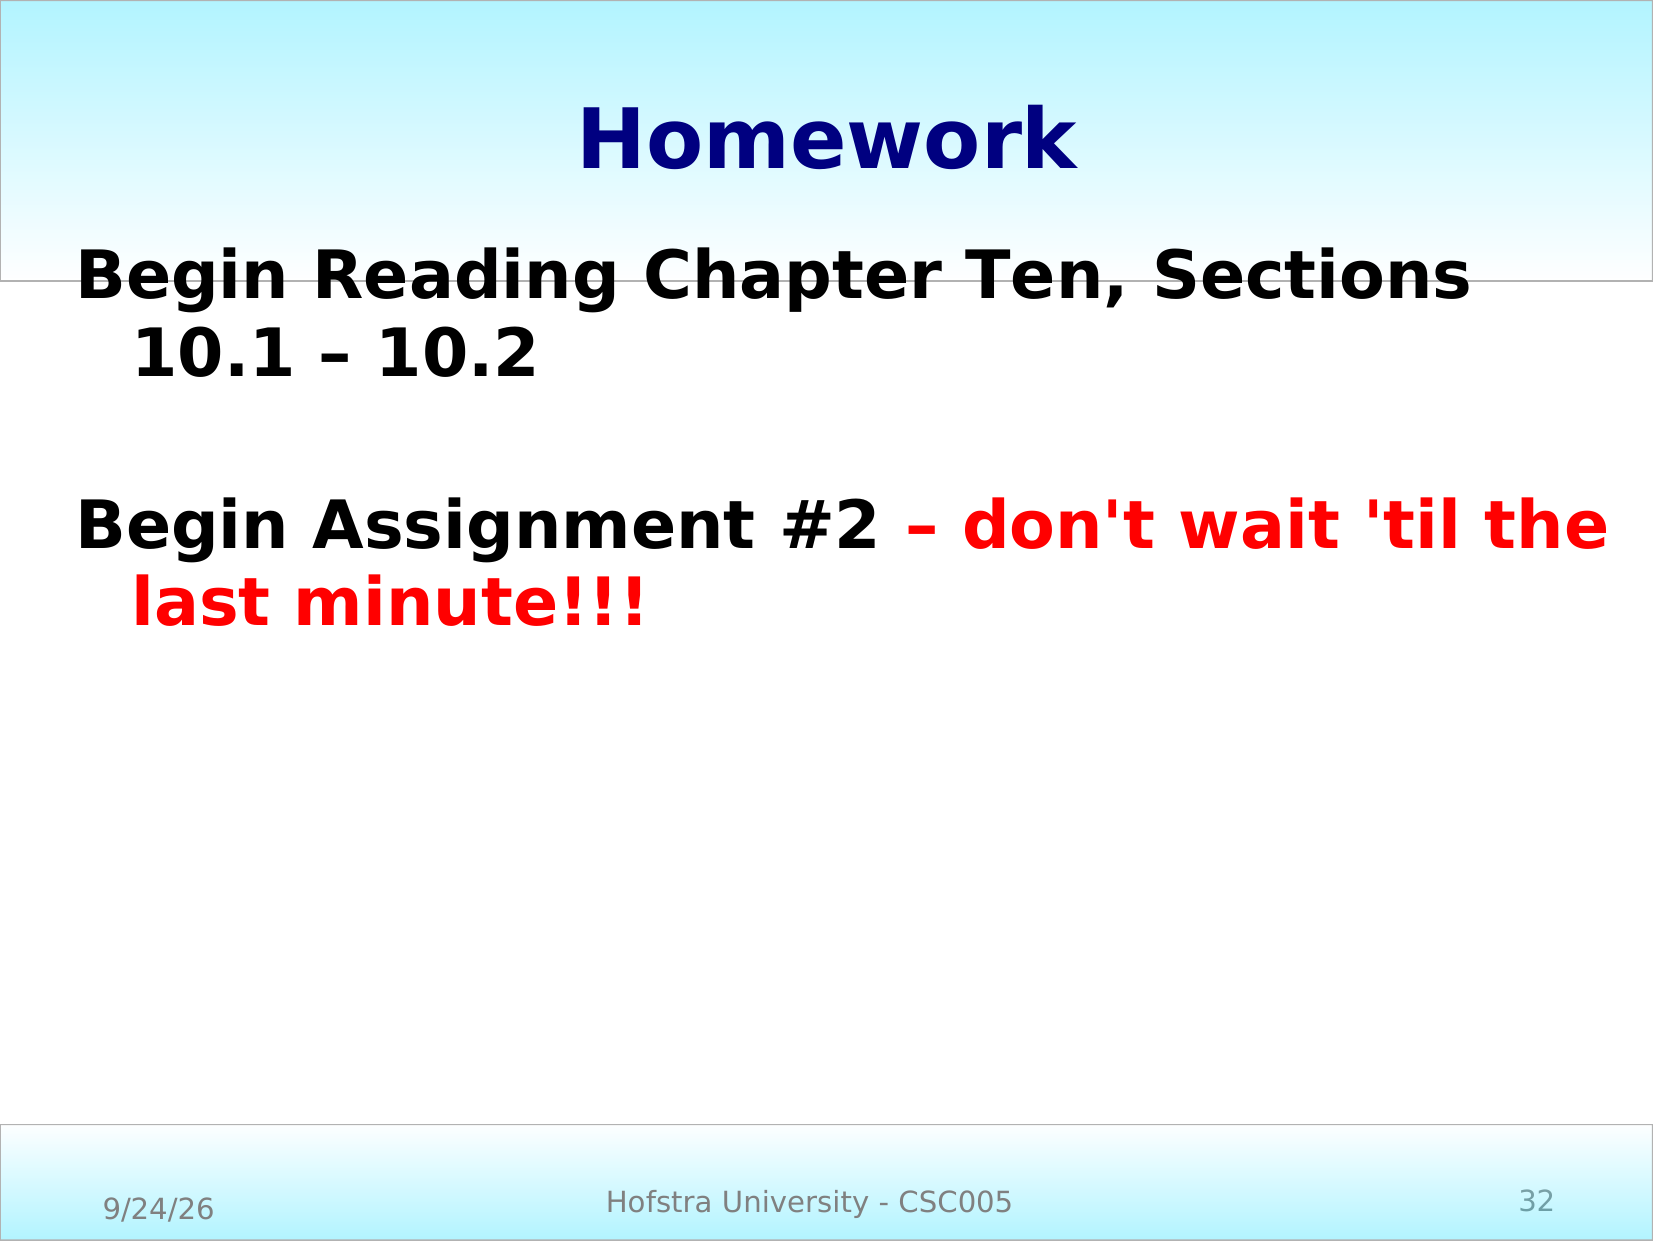

# Homework
Begin Reading Chapter Ten, Sections 10.1 – 10.2
Begin Assignment #2 – don't wait 'til the last minute!!!
32
Hofstra University - CSC005